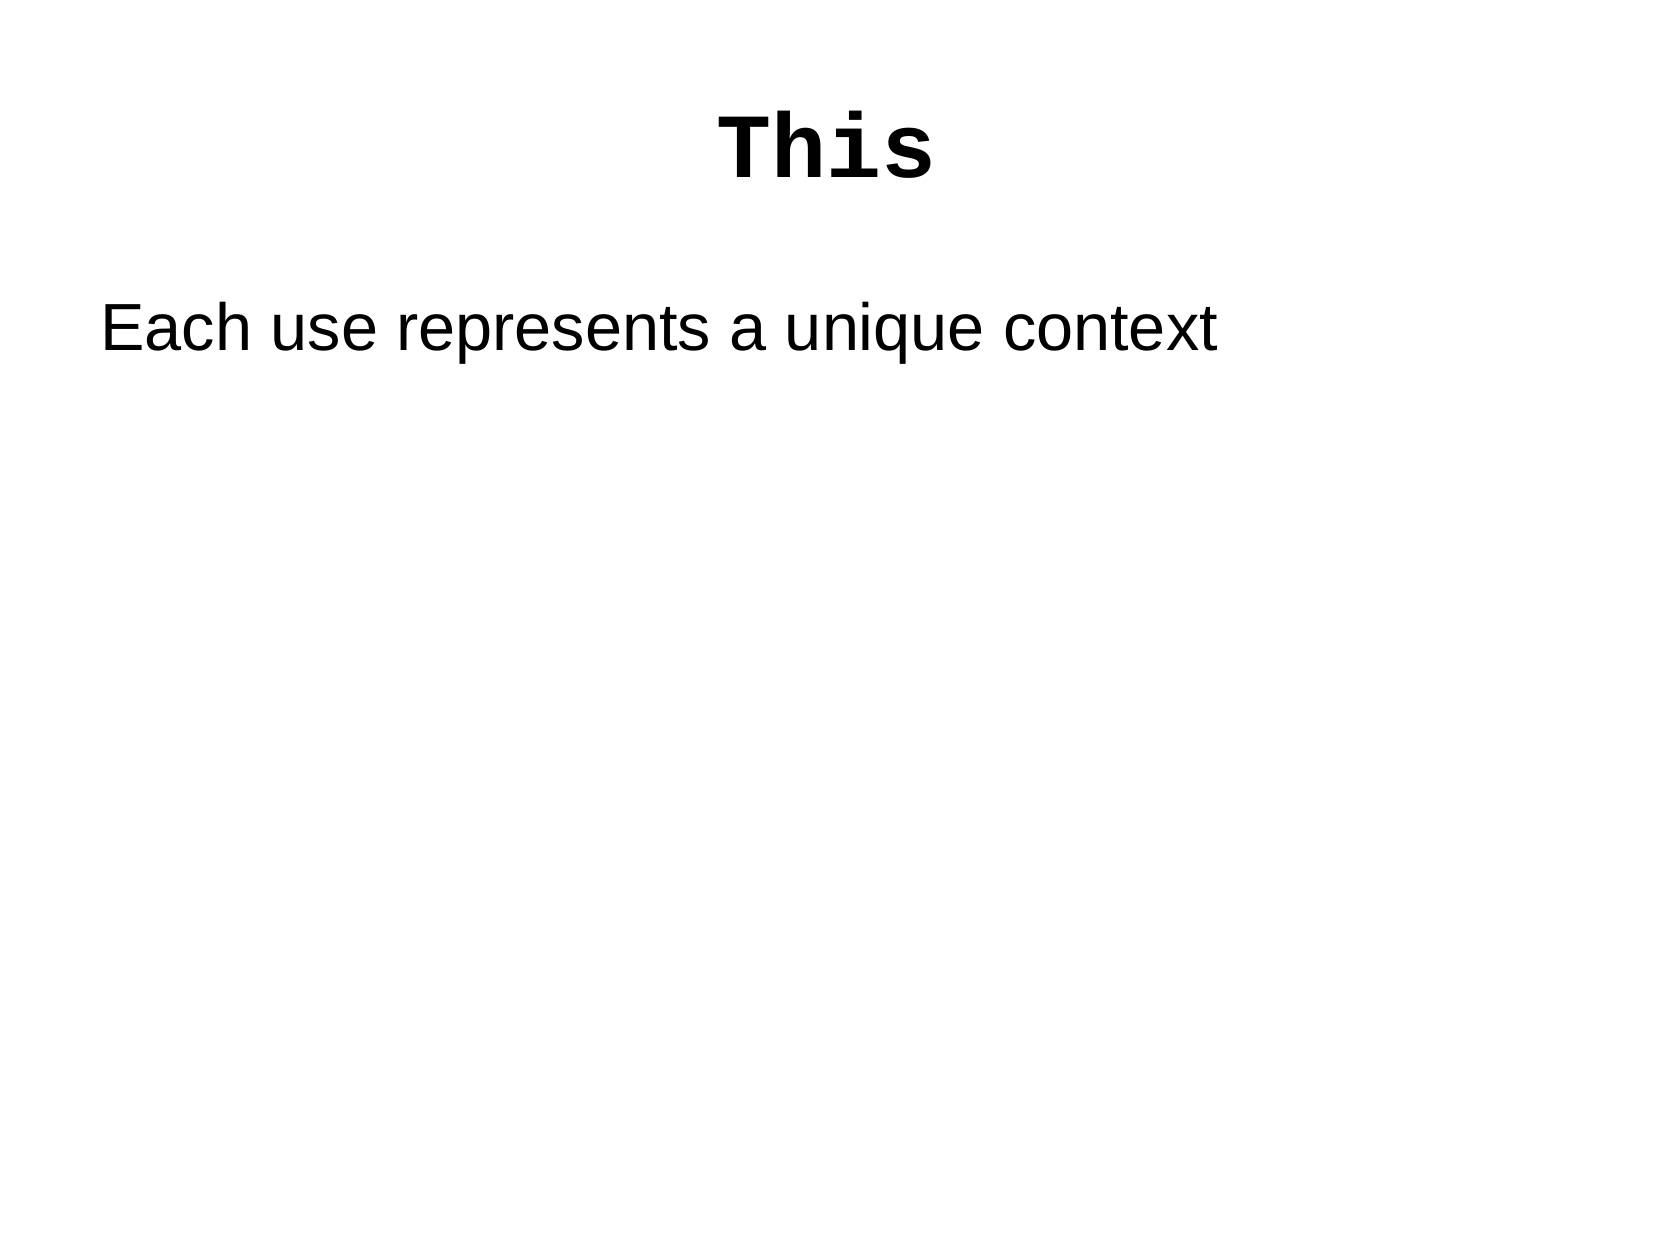

# This
Each use represents a unique context